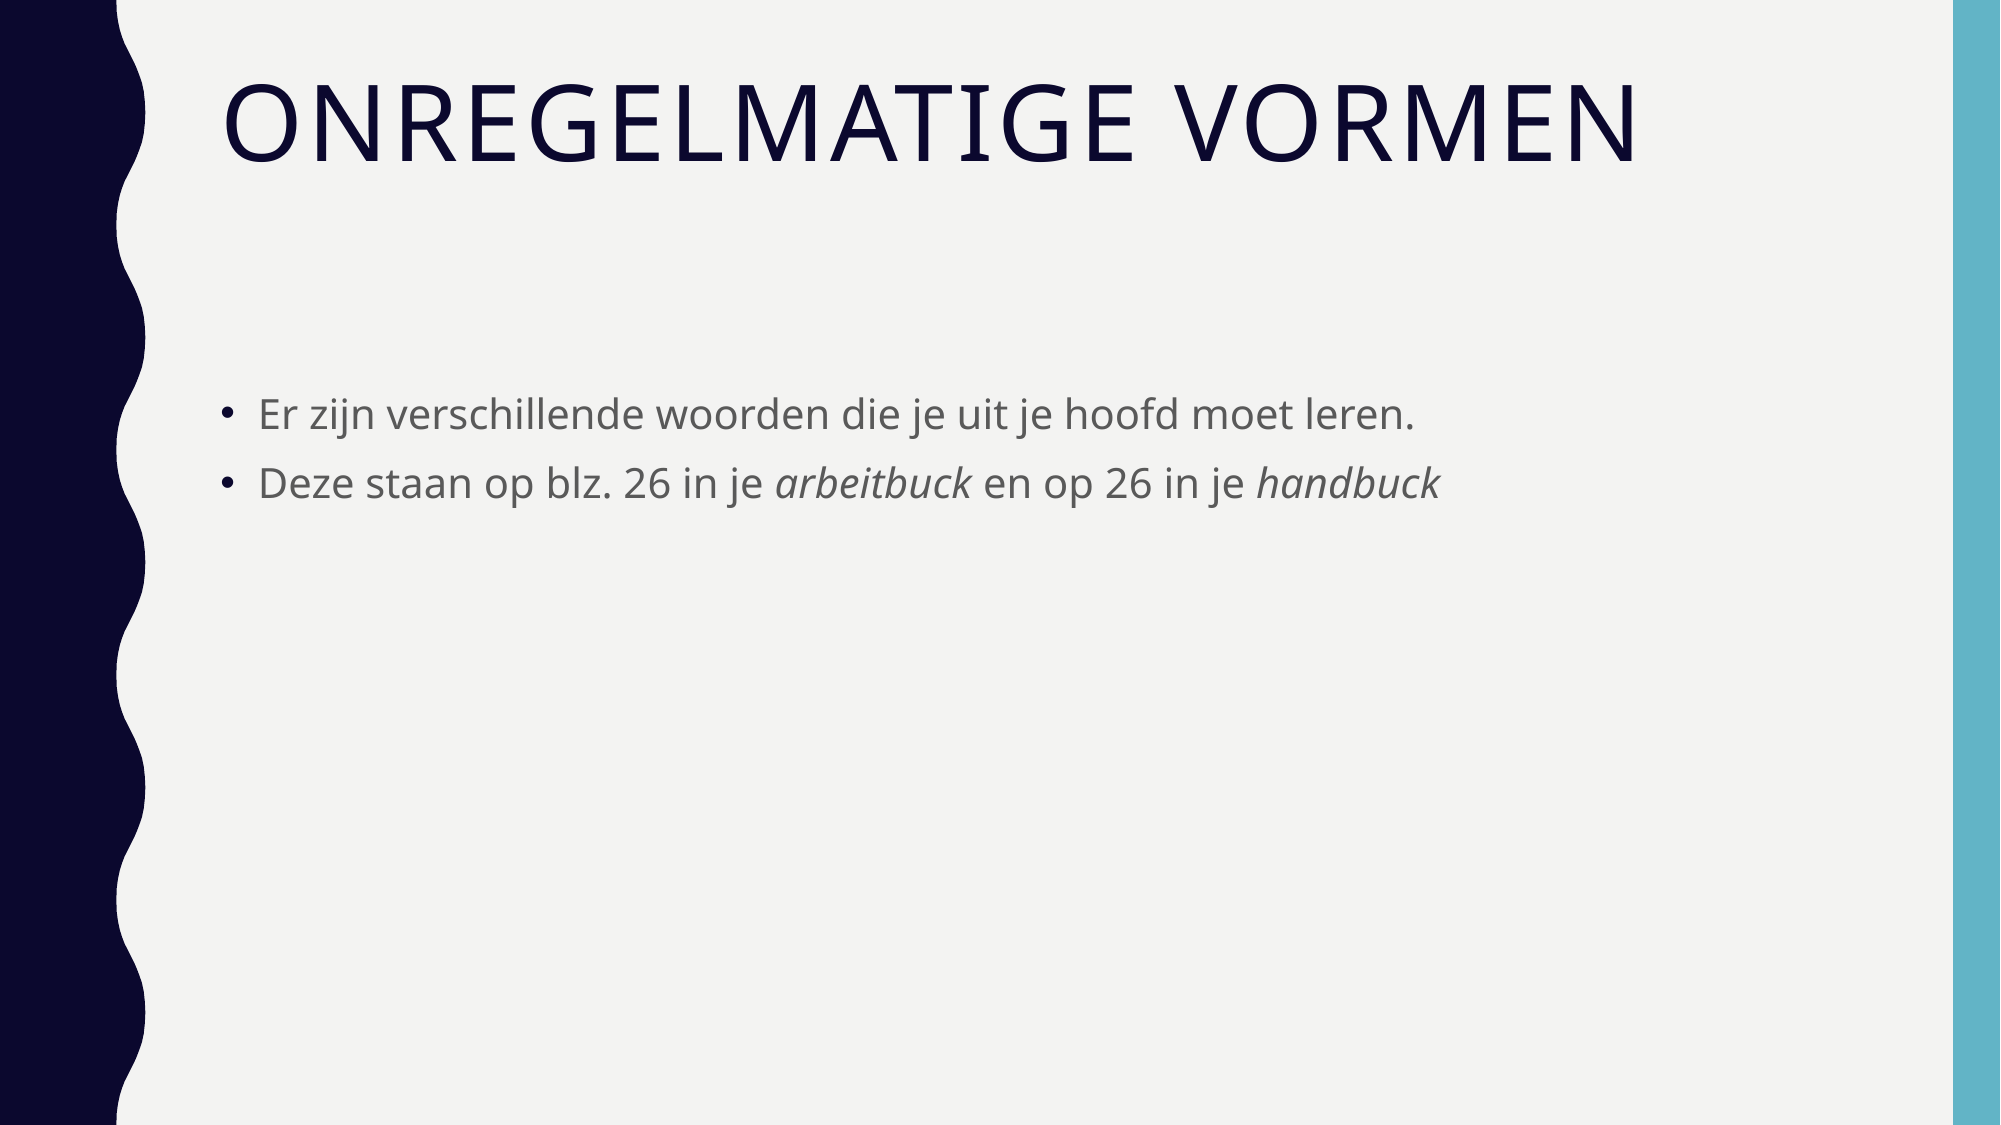

# Onregelmatige vormen
Er zijn verschillende woorden die je uit je hoofd moet leren.
Deze staan op blz. 26 in je arbeitbuck en op 26 in je handbuck